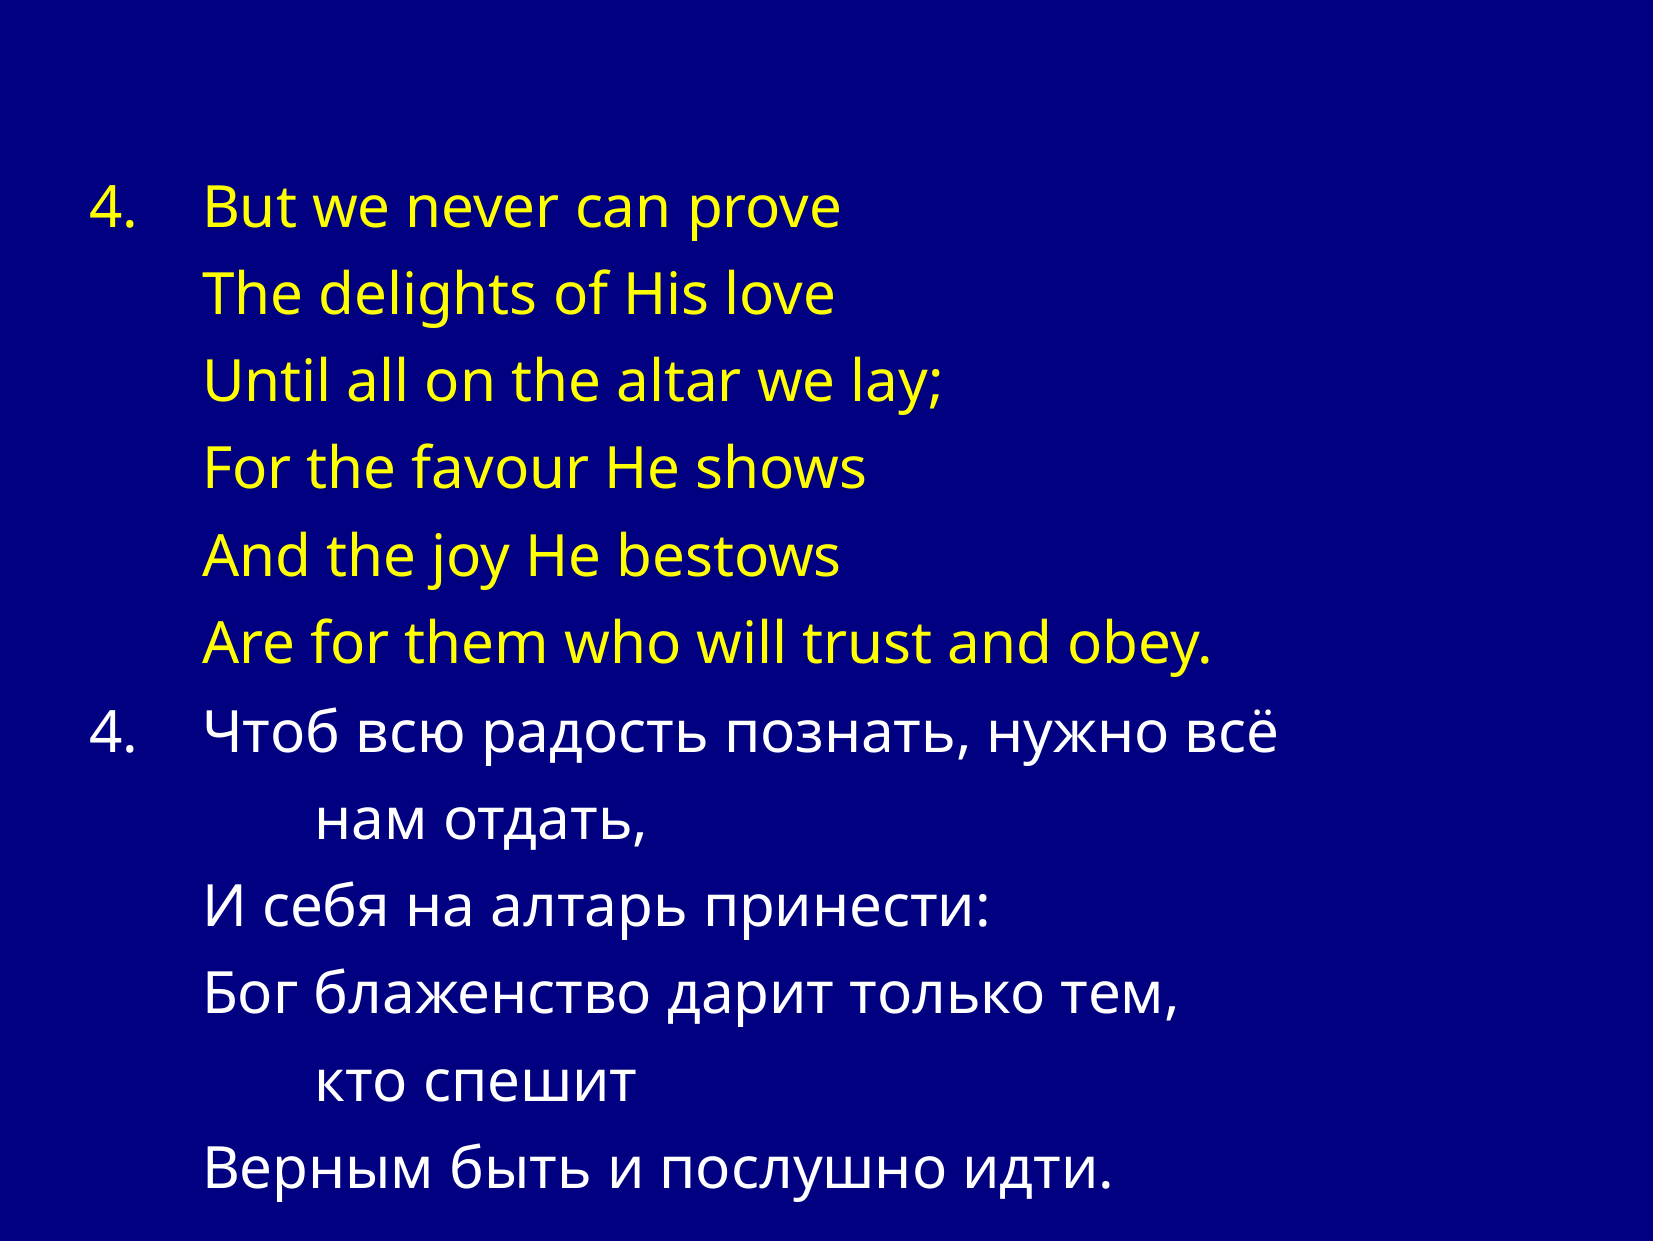

4.	But we never can prove
	The delights of His love
	Until all on the altar we lay;
	For the favour He shows
	And the joy He bestows
	Are for them who will trust and obey.
4.	Чтоб всю радость познать, нужно всё
		нам отдать,
	И себя на алтарь принести:
	Бог блаженство дарит только тем,
		кто спешит
	Верным быть и послушно идти.